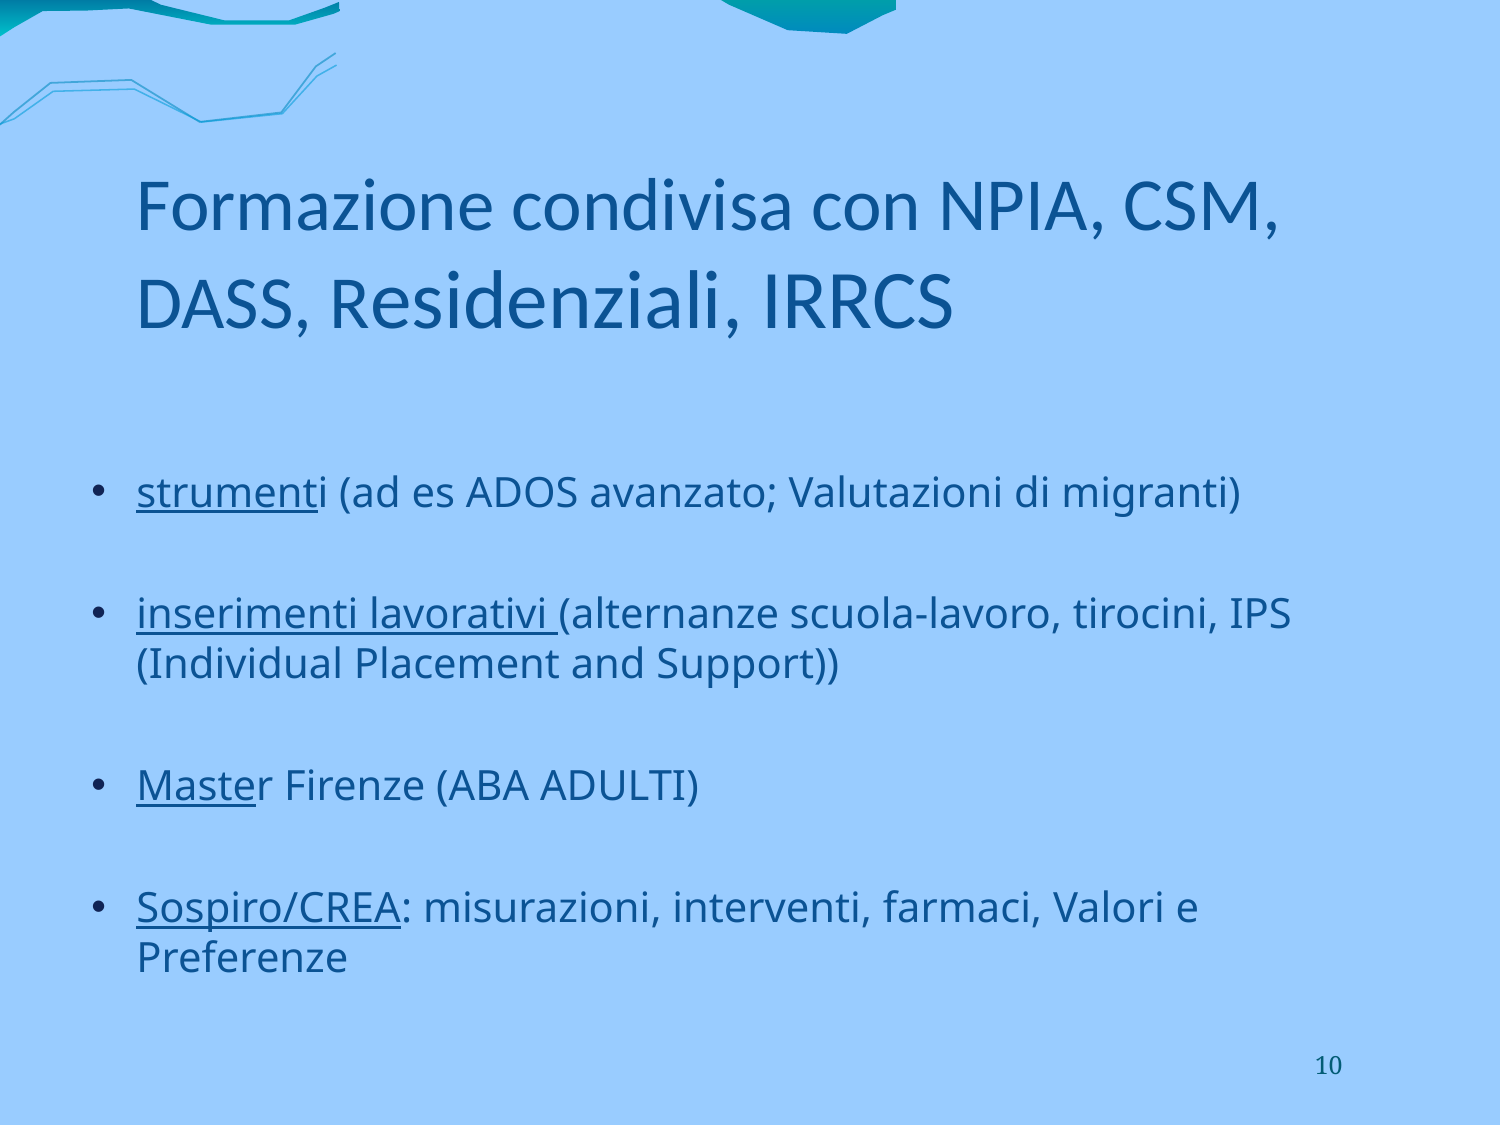

# Formazione condivisa con NPIA, CSM, DASS, Residenziali, IRRCS
strumenti (ad es ADOS avanzato; Valutazioni di migranti)
inserimenti lavorativi (alternanze scuola-lavoro, tirocini, IPS (Individual Placement and Support))
Master Firenze (ABA ADULTI)
Sospiro/CREA: misurazioni, interventi, farmaci, Valori e Preferenze